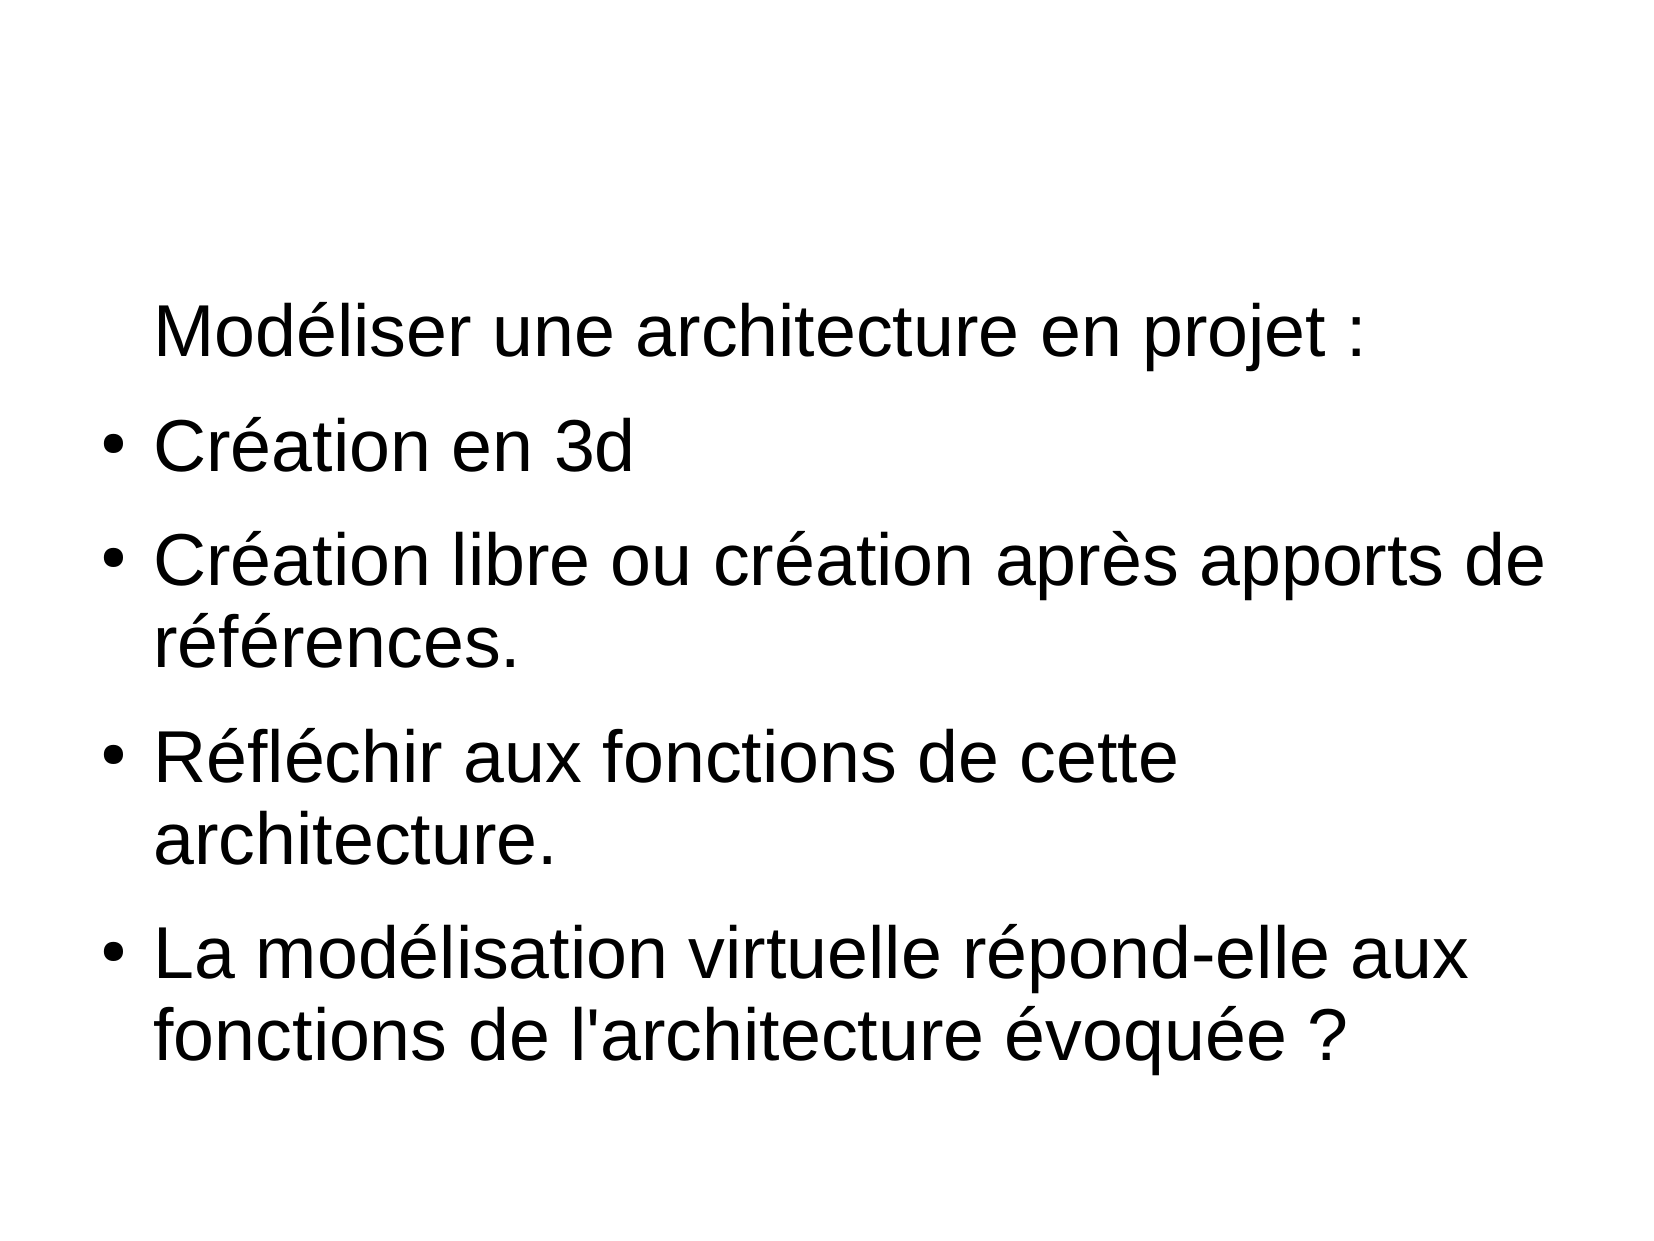

#
Modéliser une architecture en projet :
Création en 3d
Création libre ou création après apports de références.
Réfléchir aux fonctions de cette architecture.
La modélisation virtuelle répond-elle aux fonctions de l'architecture évoquée ?